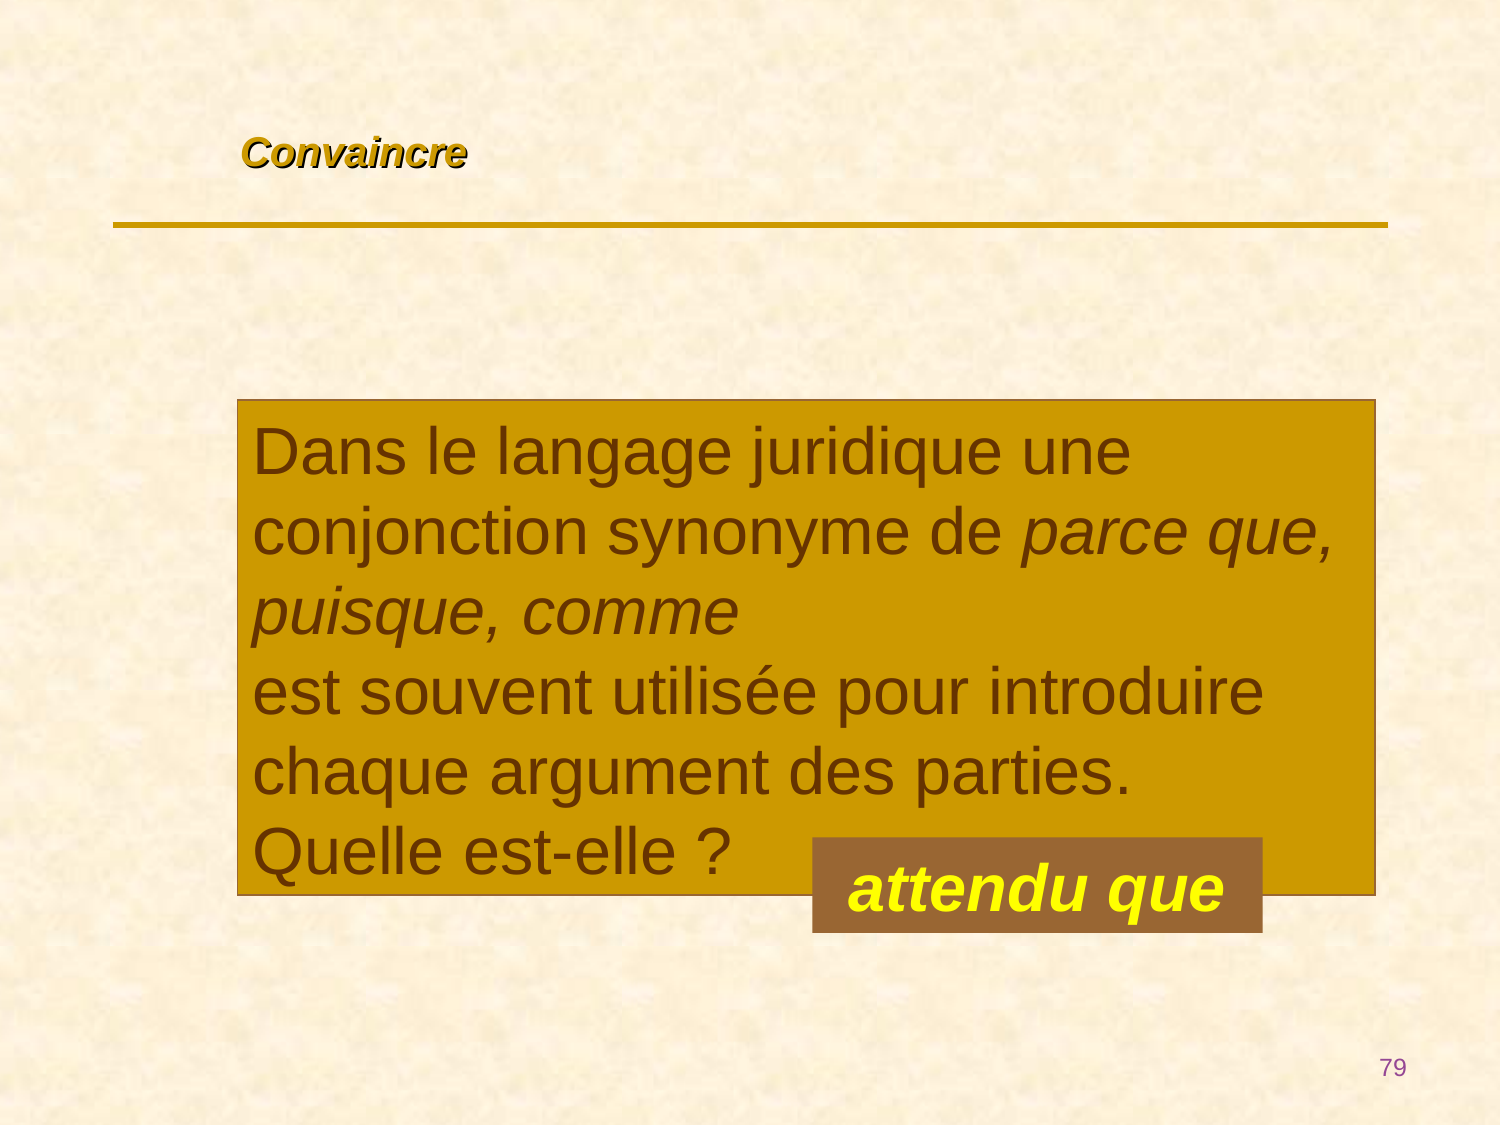

Convaincre
Dans le langage juridique une conjonction synonyme de parce que, puisque, comme
est souvent utilisée pour introduire chaque argument des parties. Quelle est-elle ?
attendu que
79